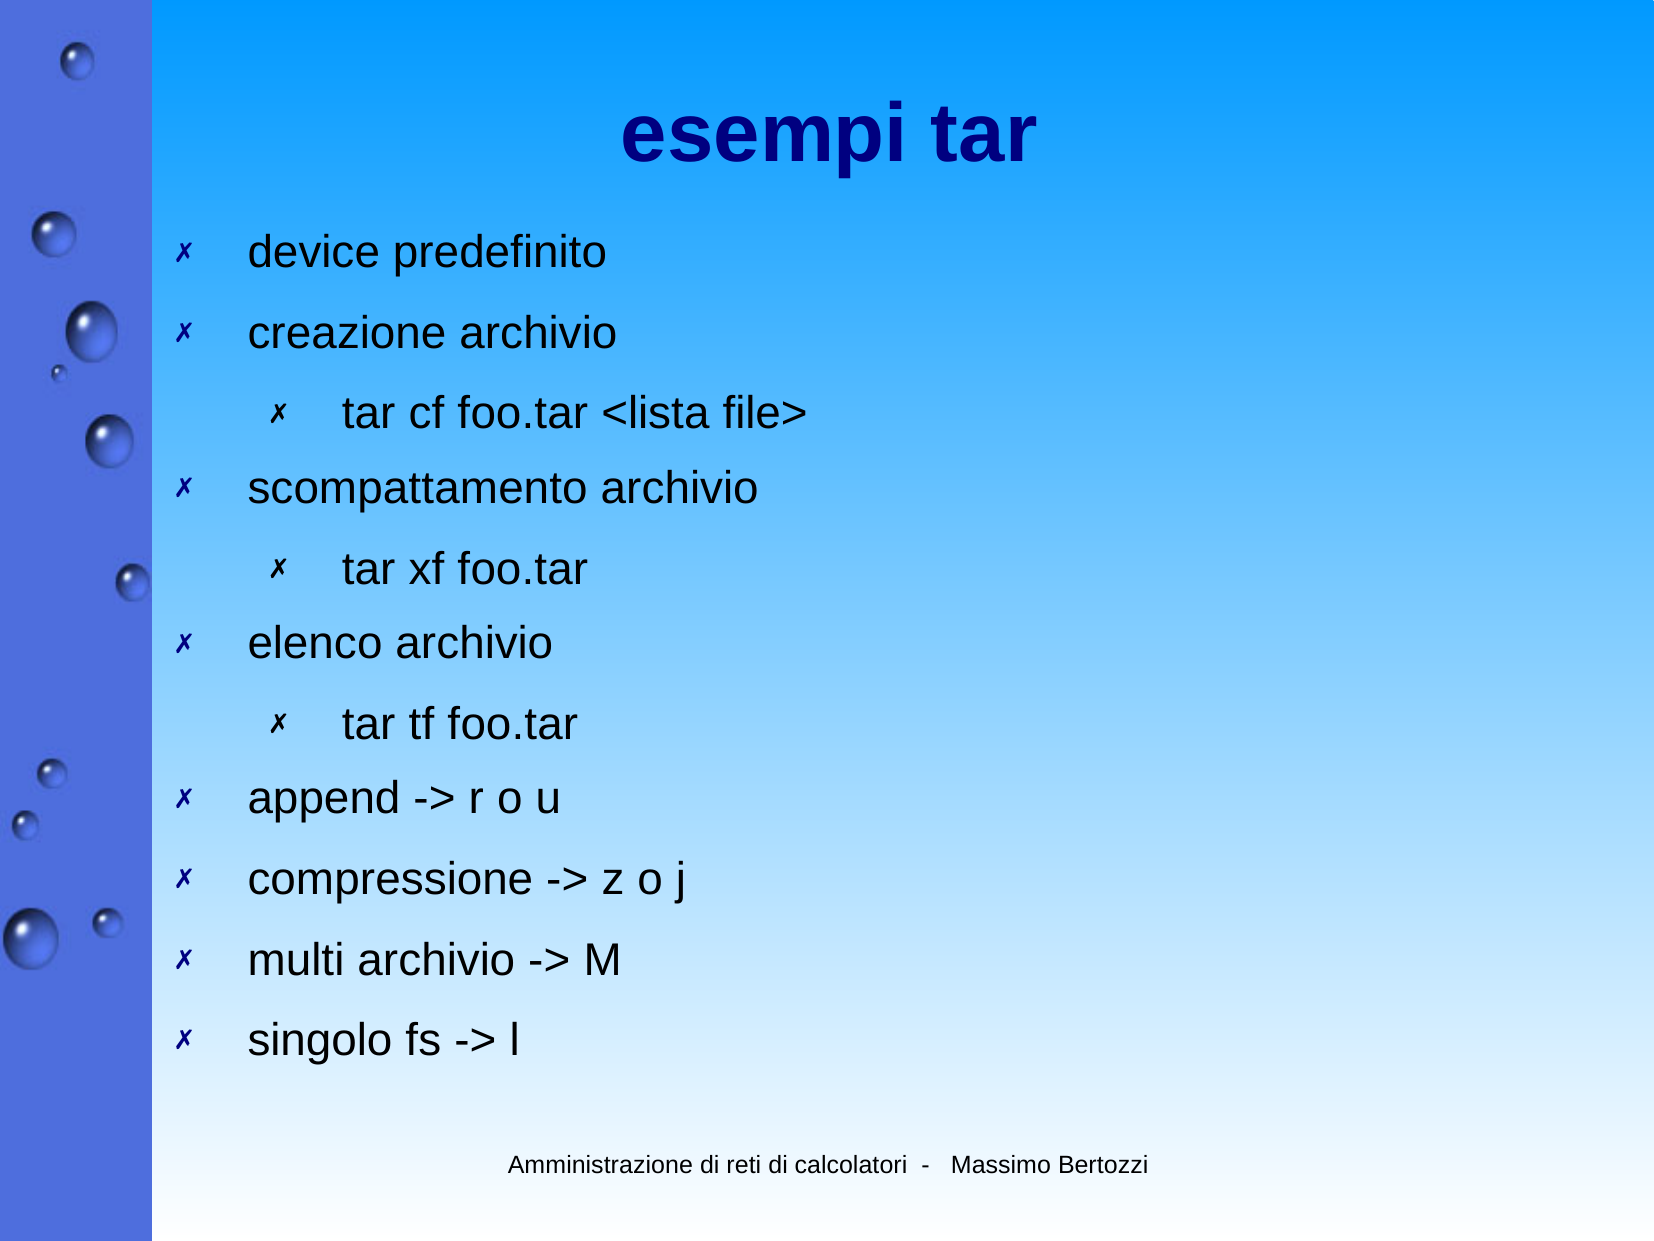

# esempi tar
device predefinito
creazione archivio
tar cf foo.tar <lista file>
scompattamento archivio
tar xf foo.tar
elenco archivio
tar tf foo.tar
append -> r o u
compressione -> z o j
multi archivio -> M
singolo fs -> l